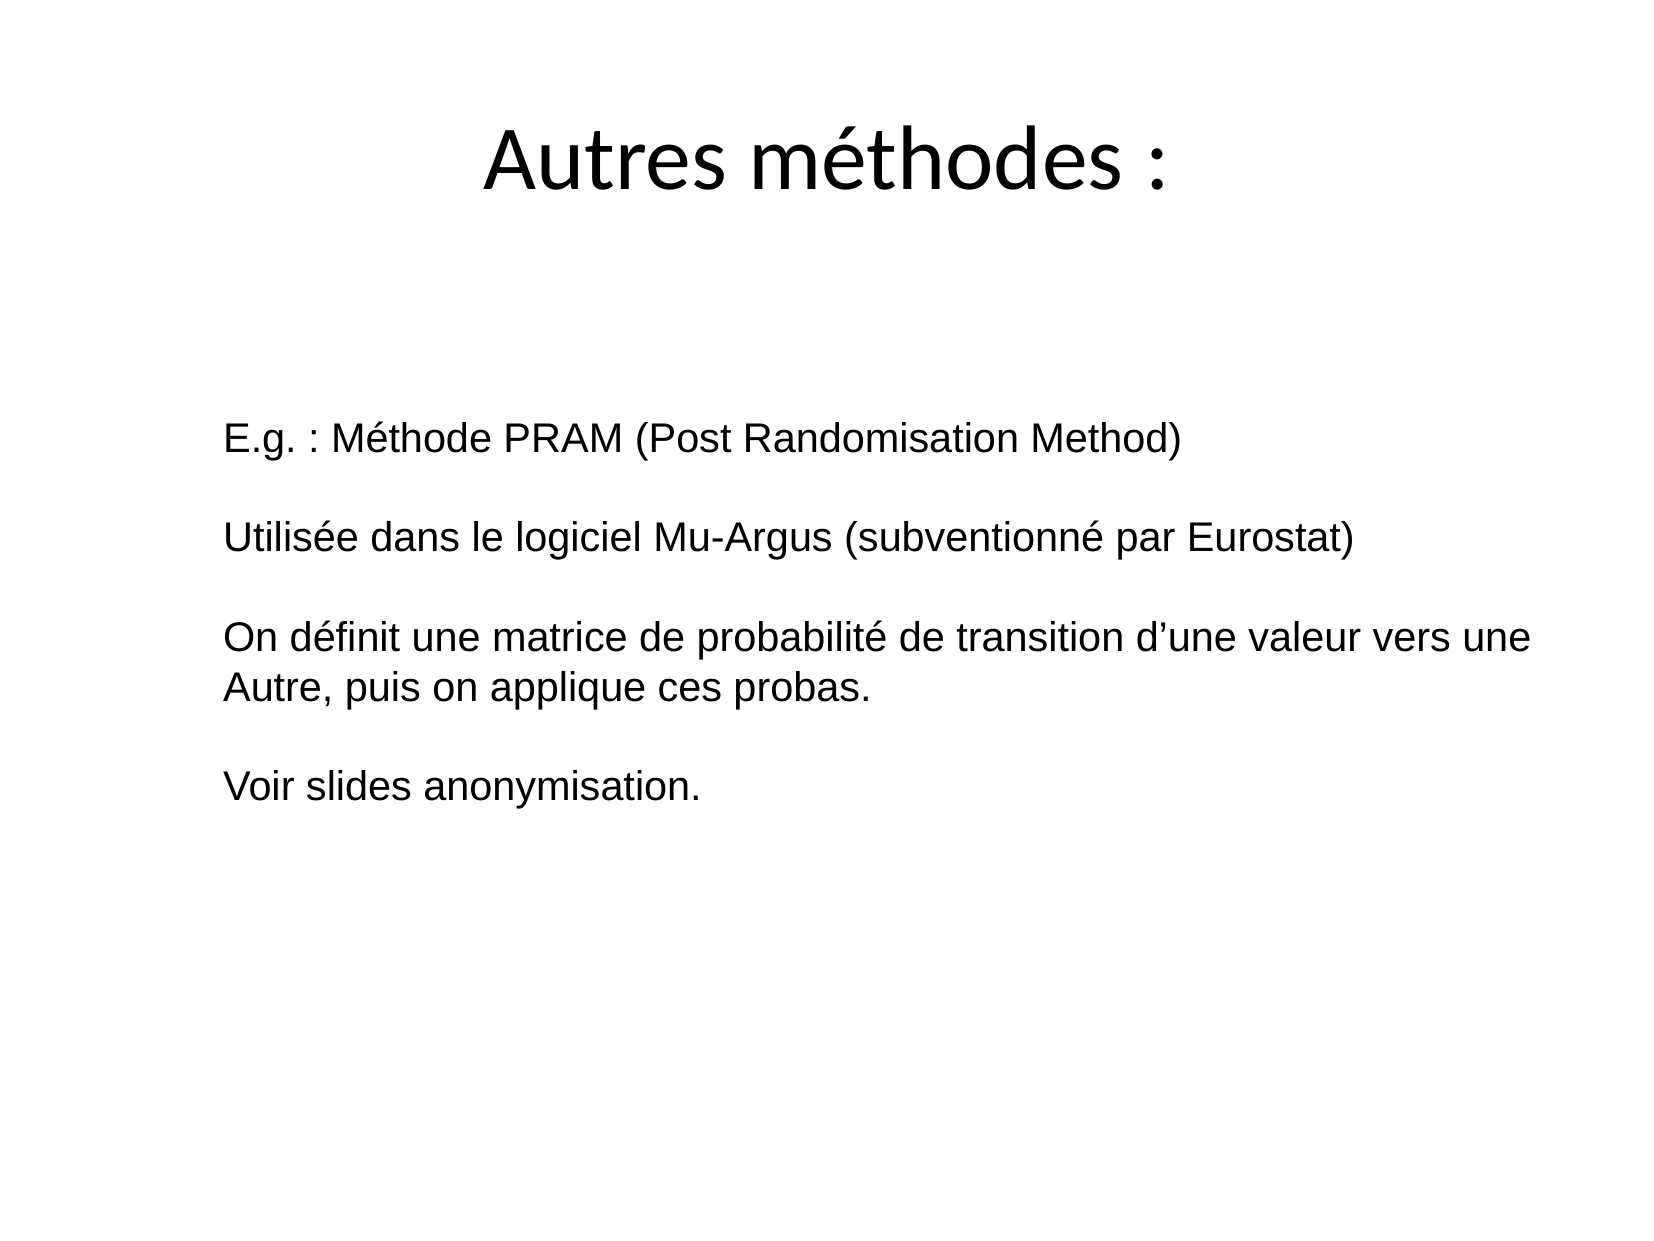

Autres méthodes :
E.g. : Méthode PRAM (Post Randomisation Method)
Utilisée dans le logiciel Mu-Argus (subventionné par Eurostat)
On définit une matrice de probabilité de transition d’une valeur vers une
Autre, puis on applique ces probas.
Voir slides anonymisation.